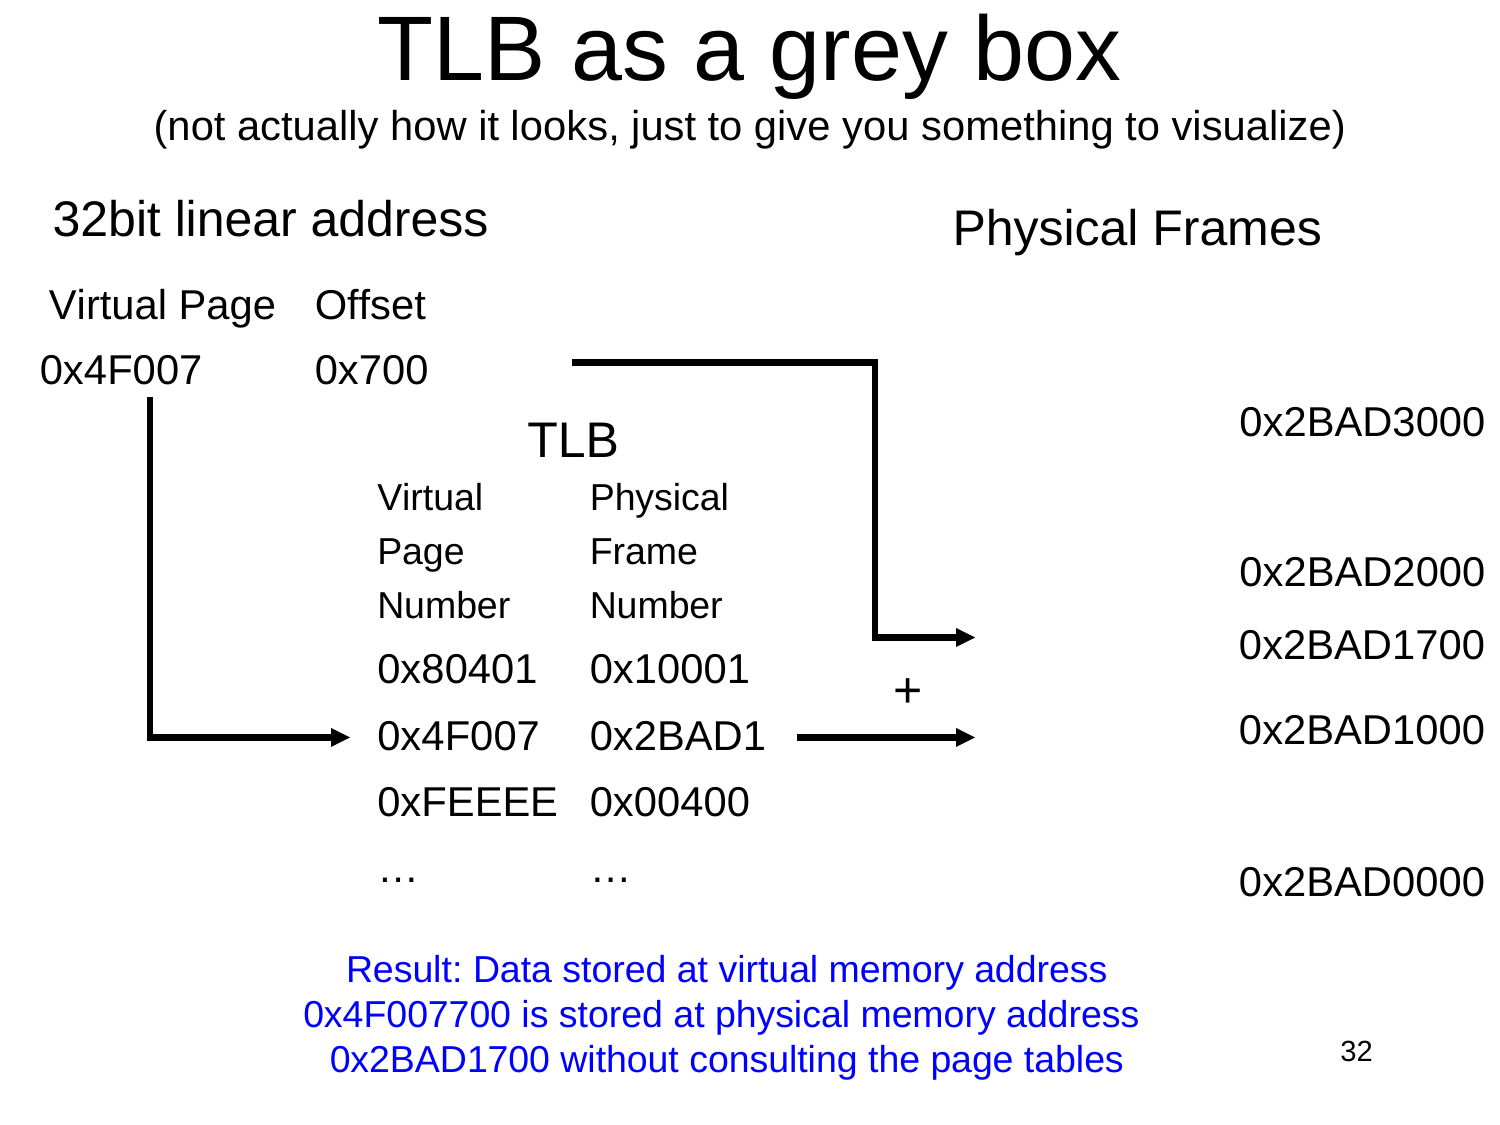

# TLB as a grey box (not actually how it looks, just to give you something to visualize)
32bit linear address
Physical Frames
| Virtual Page | Offset |
| --- | --- |
| 0x4F007 | 0x700 |
0x2BAD3000
TLB
| |
| --- |
| |
| |
| Virtual Page Number | Physical Frame Number |
| --- | --- |
| 0x80401 | 0x10001 |
| 0x4F007 | 0x2BAD1 |
| 0xFEEEE | 0x00400 |
| … | … |
0x2BAD2000
0x2BAD1700
+
0x2BAD1000
0x2BAD0000
Result: Data stored at virtual memory address
0x4F007700 is stored at physical memory address
0x2BAD1700 without consulting the page tables